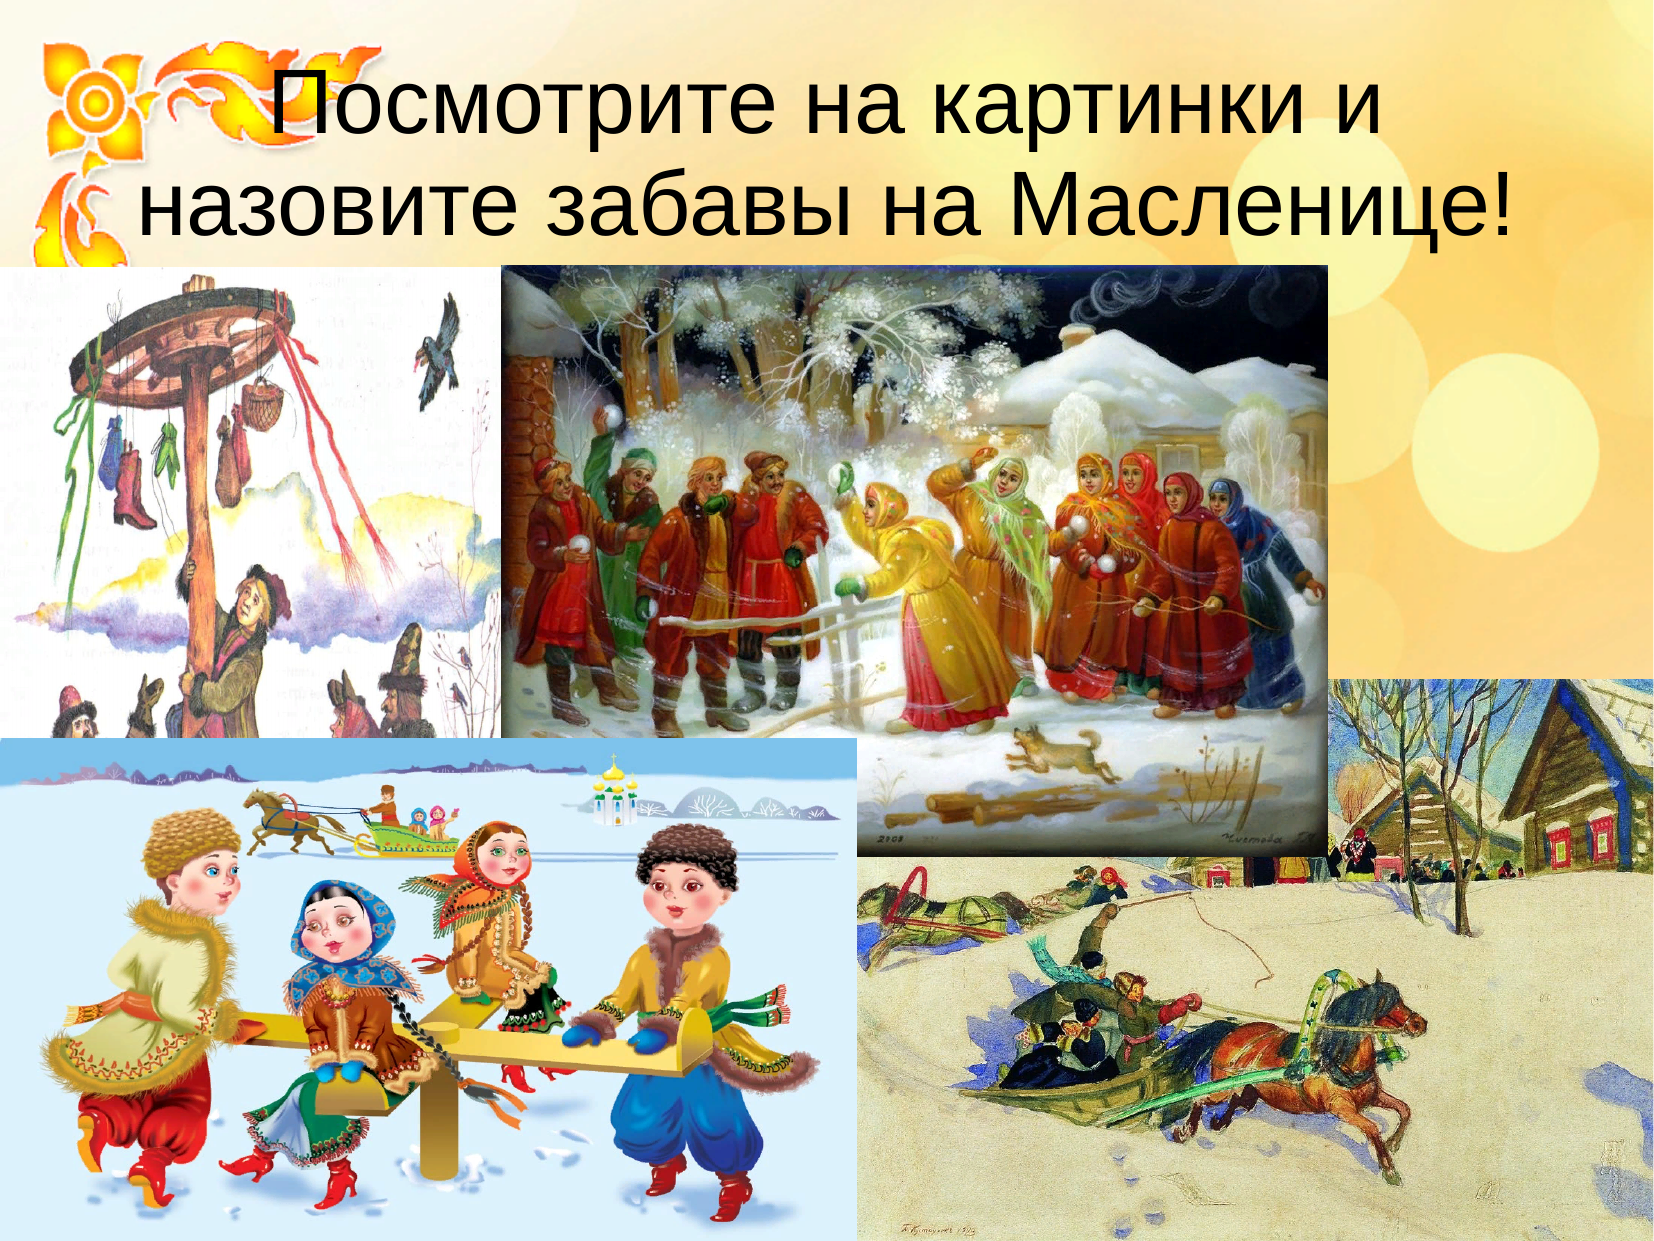

# Посмотрите на картинки и назовите забавы на Масленице!